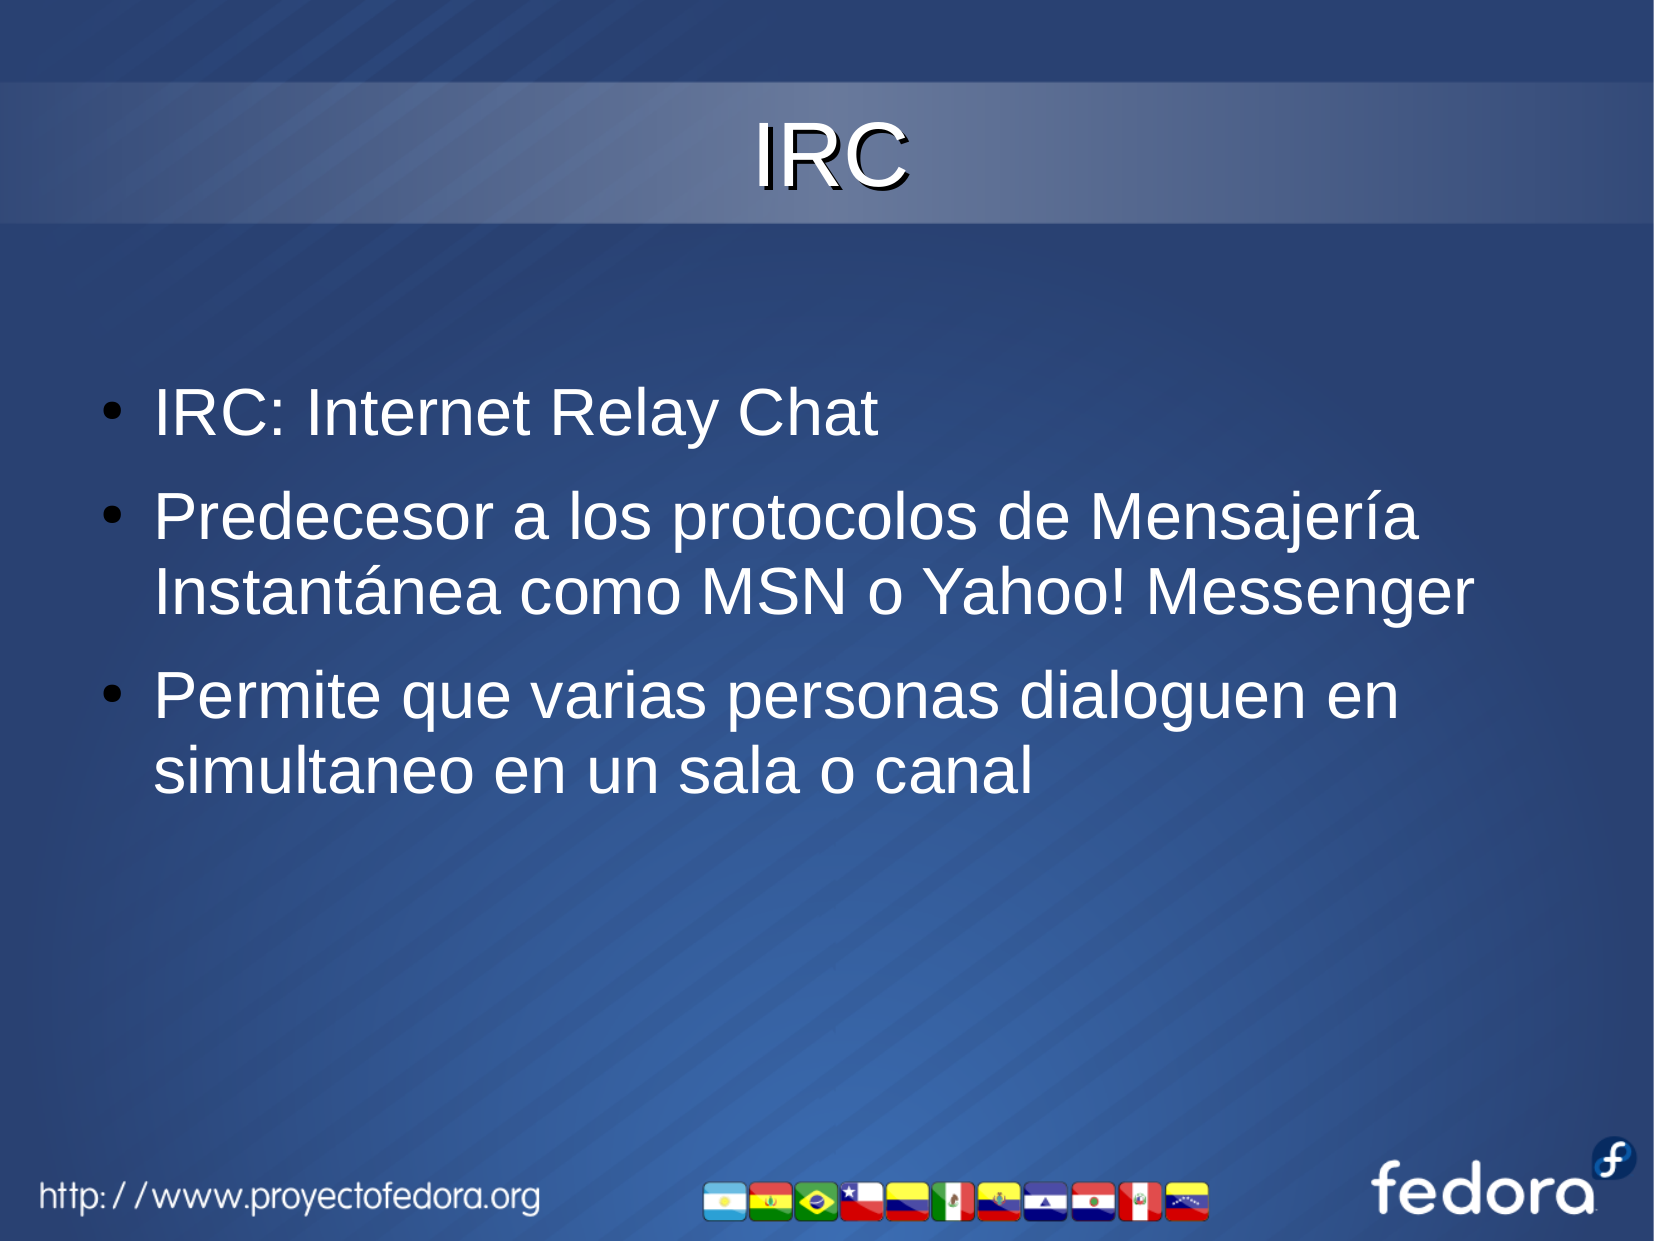

# IRC
IRC: Internet Relay Chat
Predecesor a los protocolos de Mensajería Instantánea como MSN o Yahoo! Messenger
Permite que varias personas dialoguen en simultaneo en un sala o canal